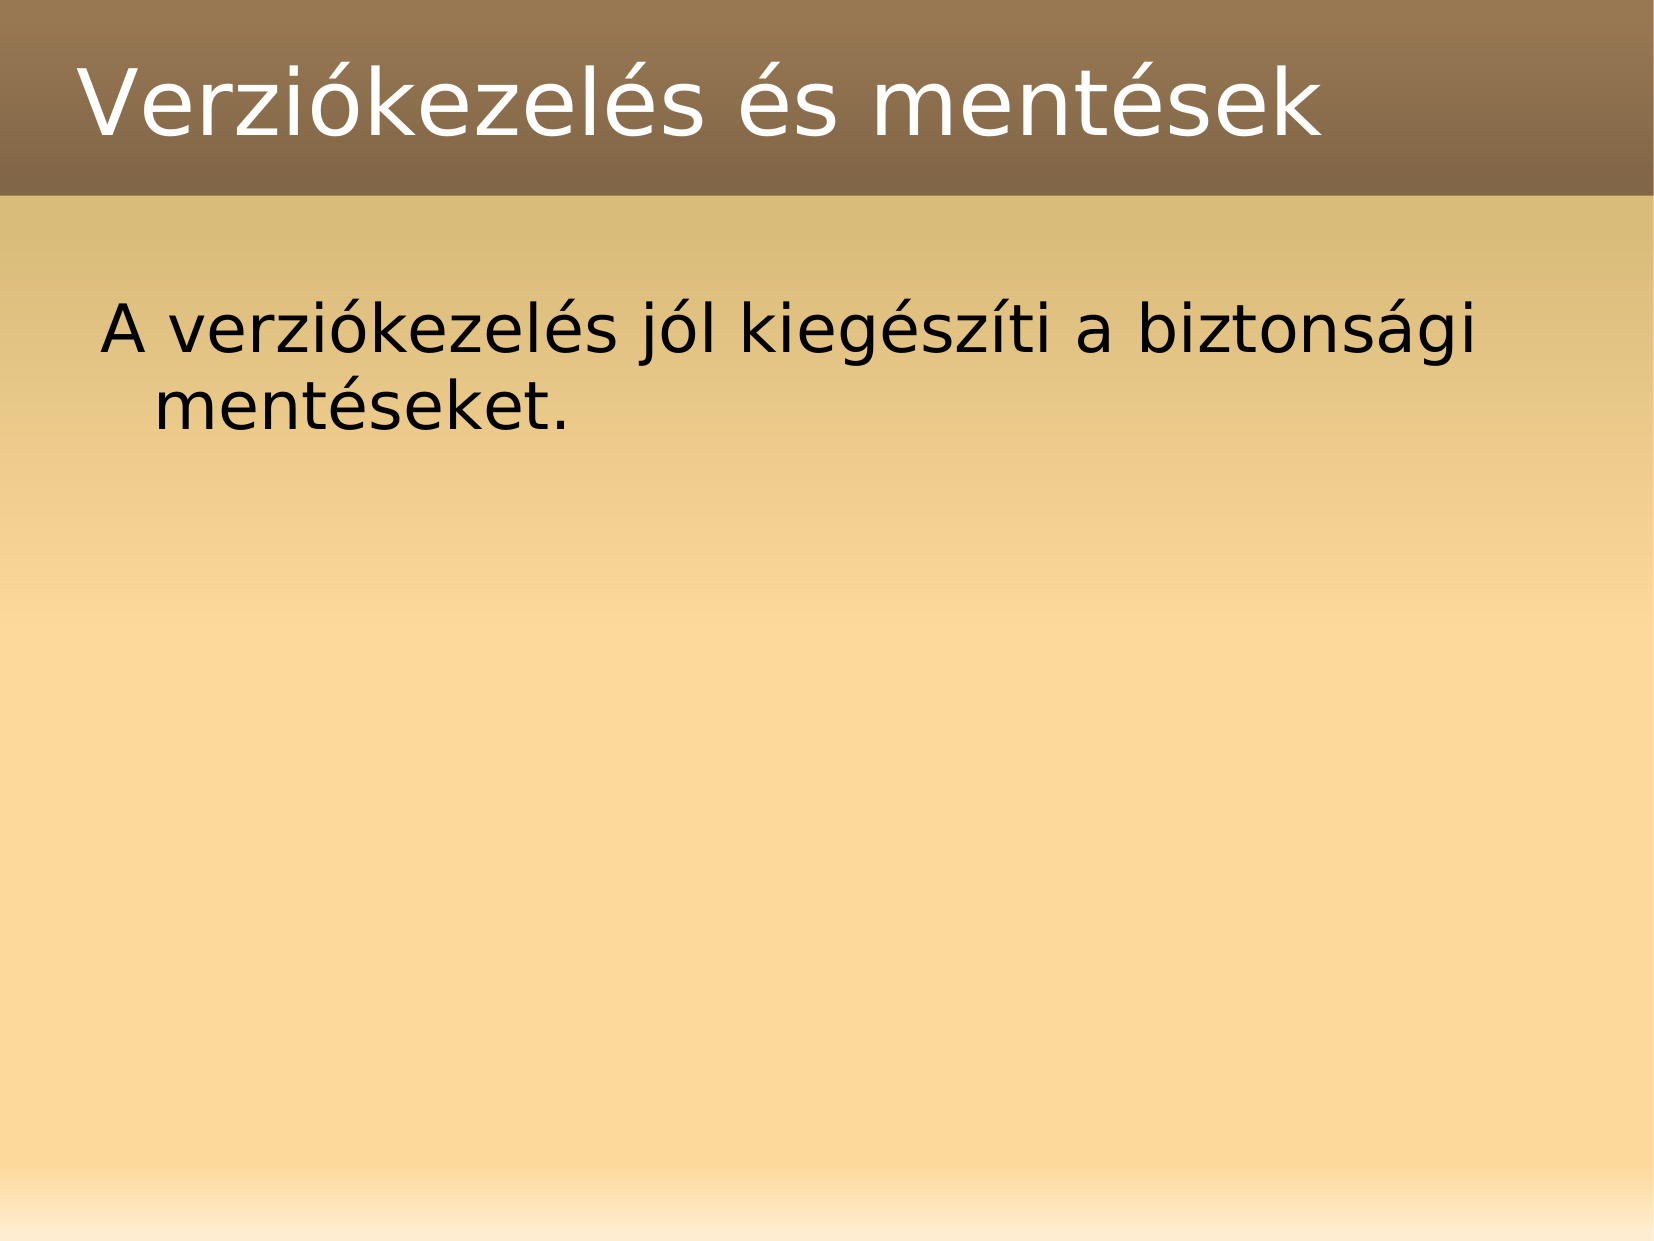

# Verziókezelés és mentések
A verziókezelés jól kiegészíti a biztonsági mentéseket.